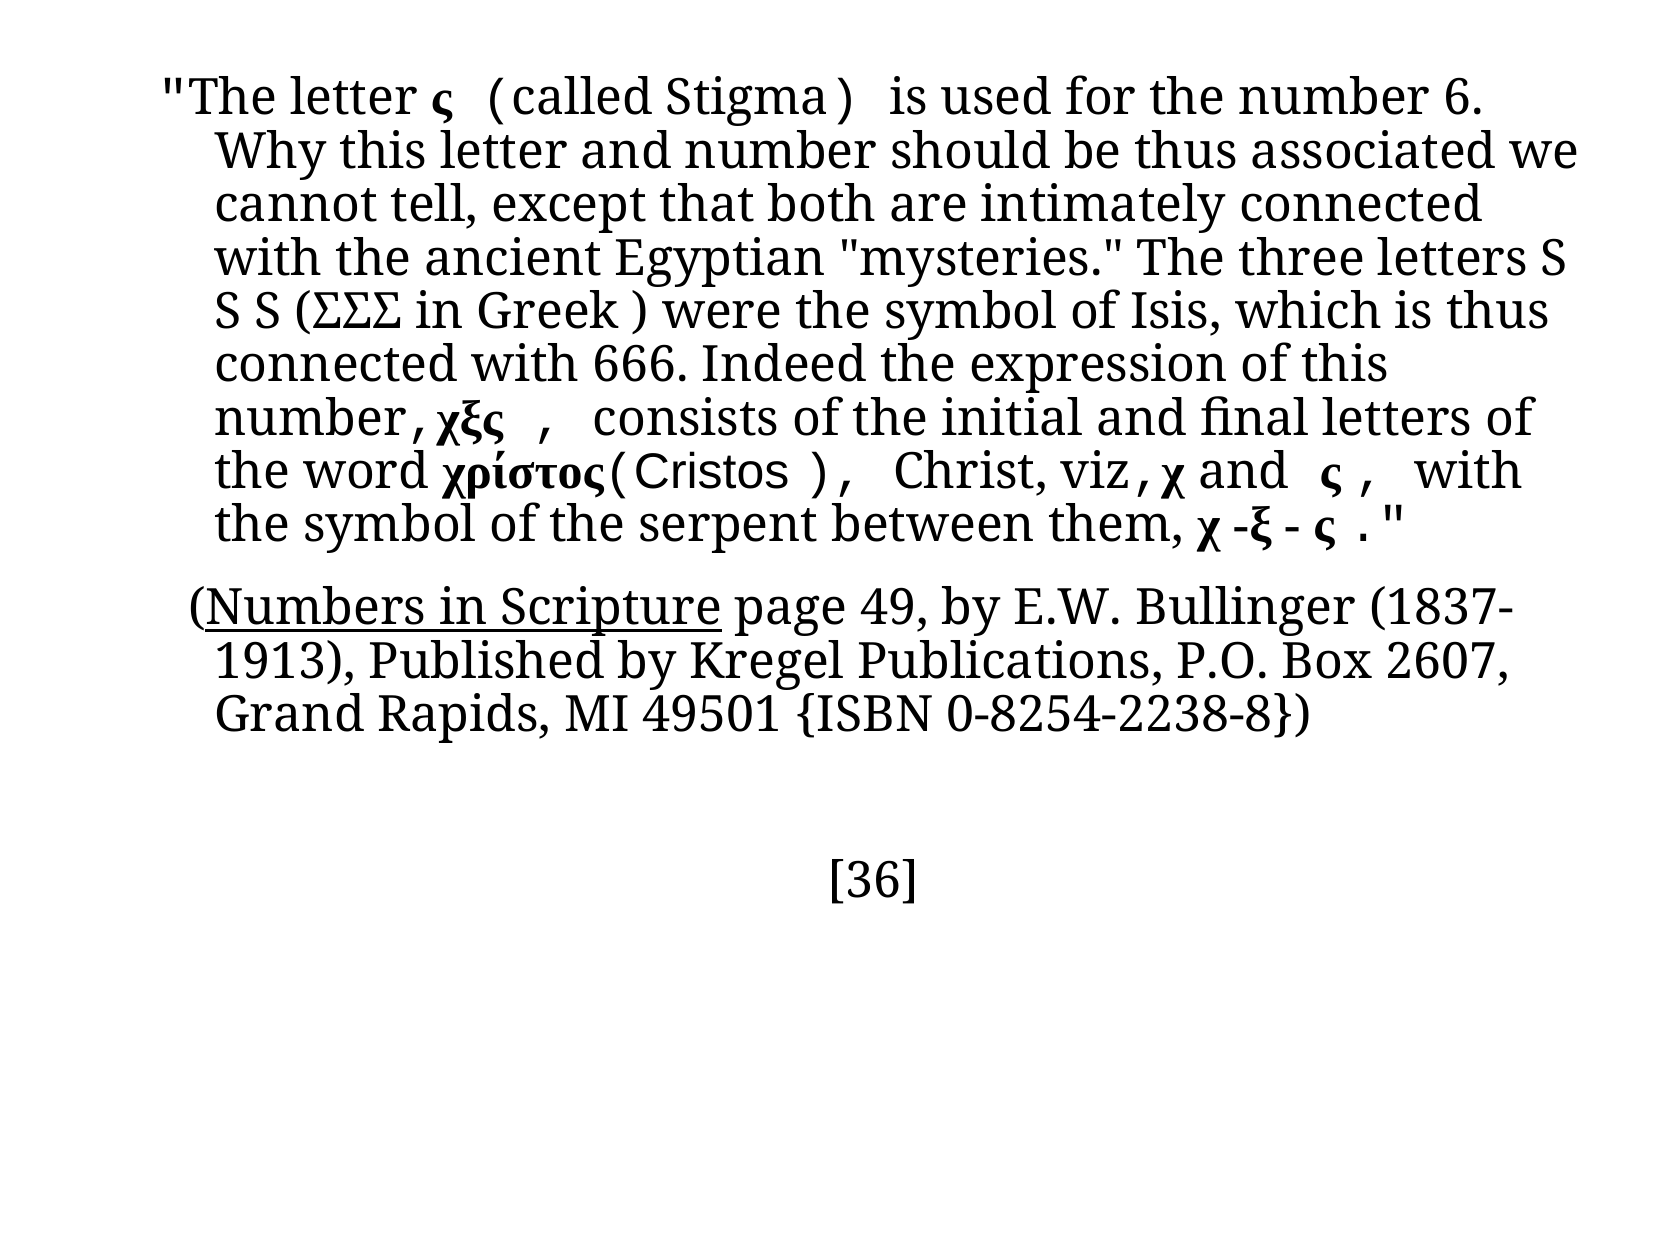

# "The letter ς (called Stigma) is used for the number 6. Why this letter and number should be thus associated we cannot tell, except that both are intimately connected with the ancient Egyptian "mysteries." The three letters S S S (ΣΣΣ in Greek ) were the symbol of Isis, which is thus connected with 666. Indeed the expression of this number,χξς , consists of the initial and final letters of the word χρίστος(Cristos ), Christ, viz,χ and ς , with the symbol of the serpent between them, χ -ξ - ς ."
 (Numbers in Scripture page 49, by E.W. Bullinger (1837-1913), Published by Kregel Publications, P.O. Box 2607, Grand Rapids, MI 49501 {ISBN 0-8254-2238-8})
[36]